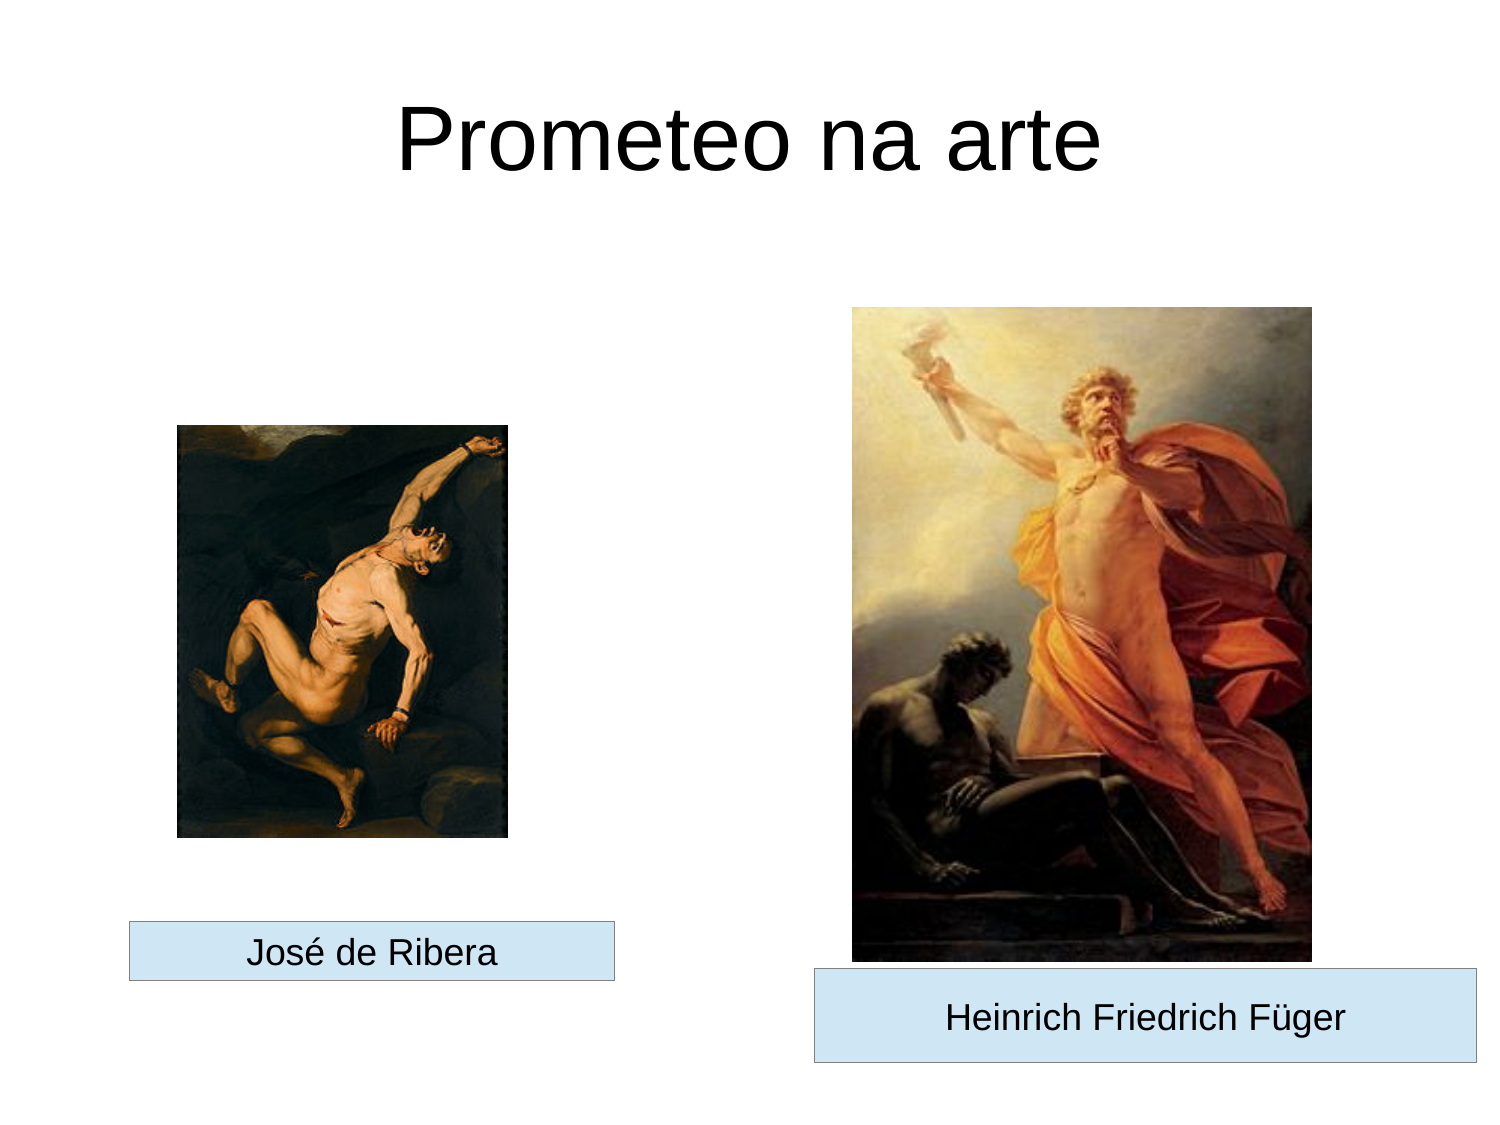

# Prometeo na arte
José de Ribera
Heinrich Friedrich Füger